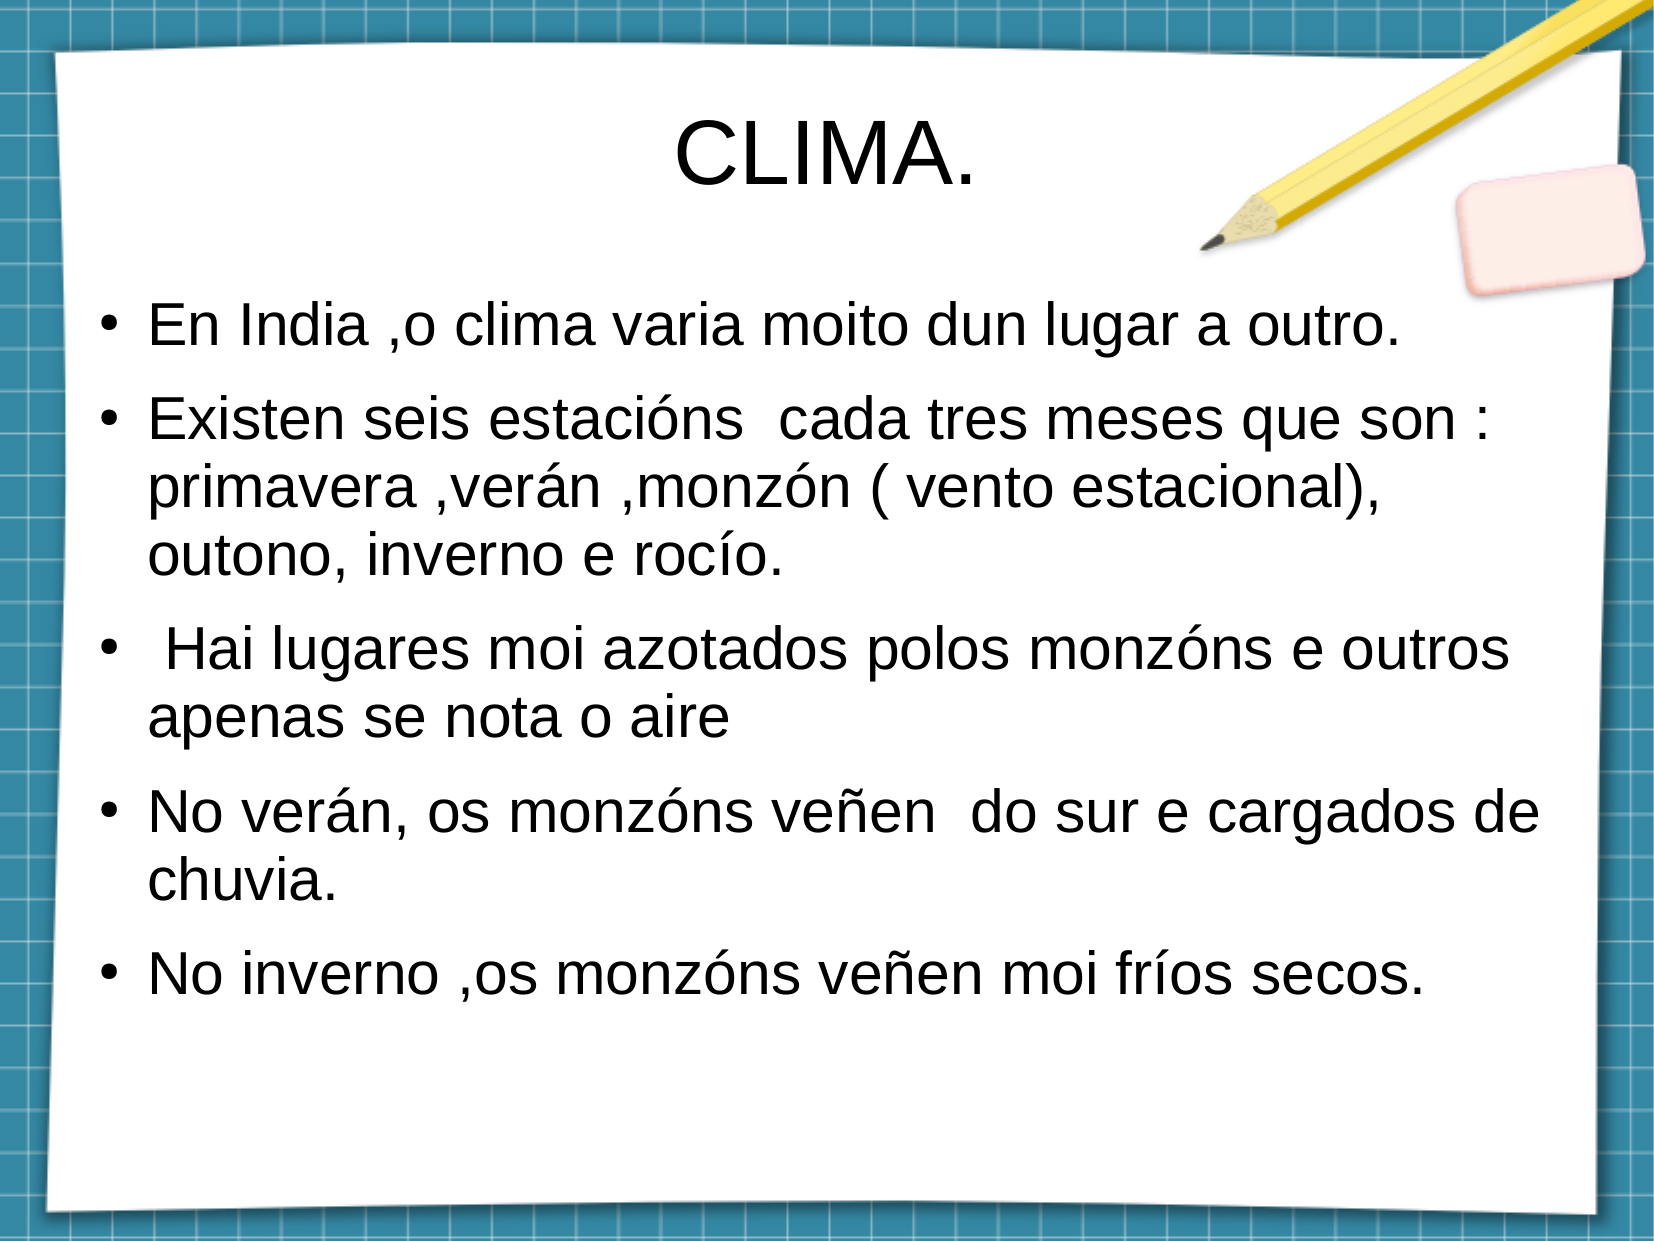

# CLIMA.
En India ,o clima varia moito dun lugar a outro.
Existen seis estacións cada tres meses que son : primavera ,verán ,monzón ( vento estacional), outono, inverno e rocío.
 Hai lugares moi azotados polos monzóns e outros apenas se nota o aire
No verán, os monzóns veñen do sur e cargados de chuvia.
No inverno ,os monzóns veñen moi fríos secos.